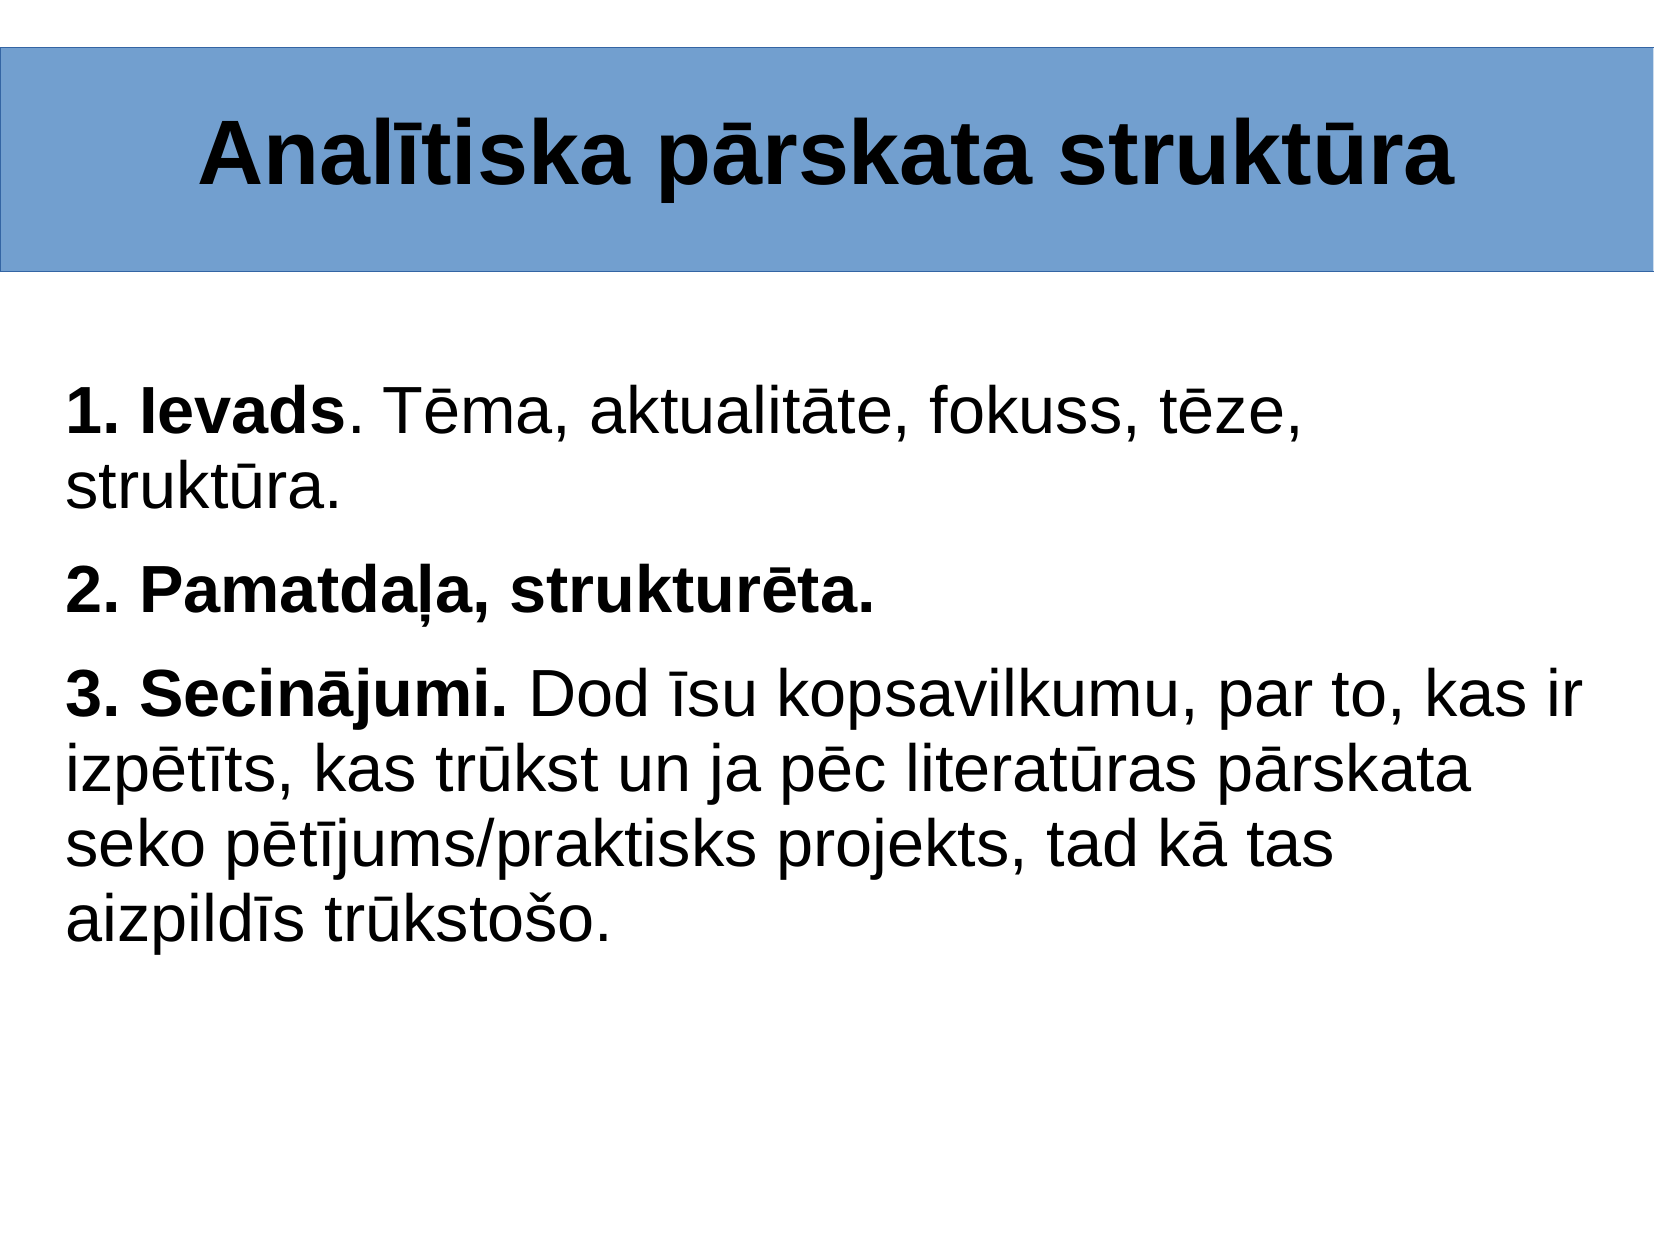

# Analītiska pārskata struktūra
1. Ievads. Tēma, aktualitāte, fokuss, tēze, struktūra.
2. Pamatdaļa, strukturēta.
3. Secinājumi. Dod īsu kopsavilkumu, par to, kas ir izpētīts, kas trūkst un ja pēc literatūras pārskata seko pētījums/praktisks projekts, tad kā tas aizpildīs trūkstošo.